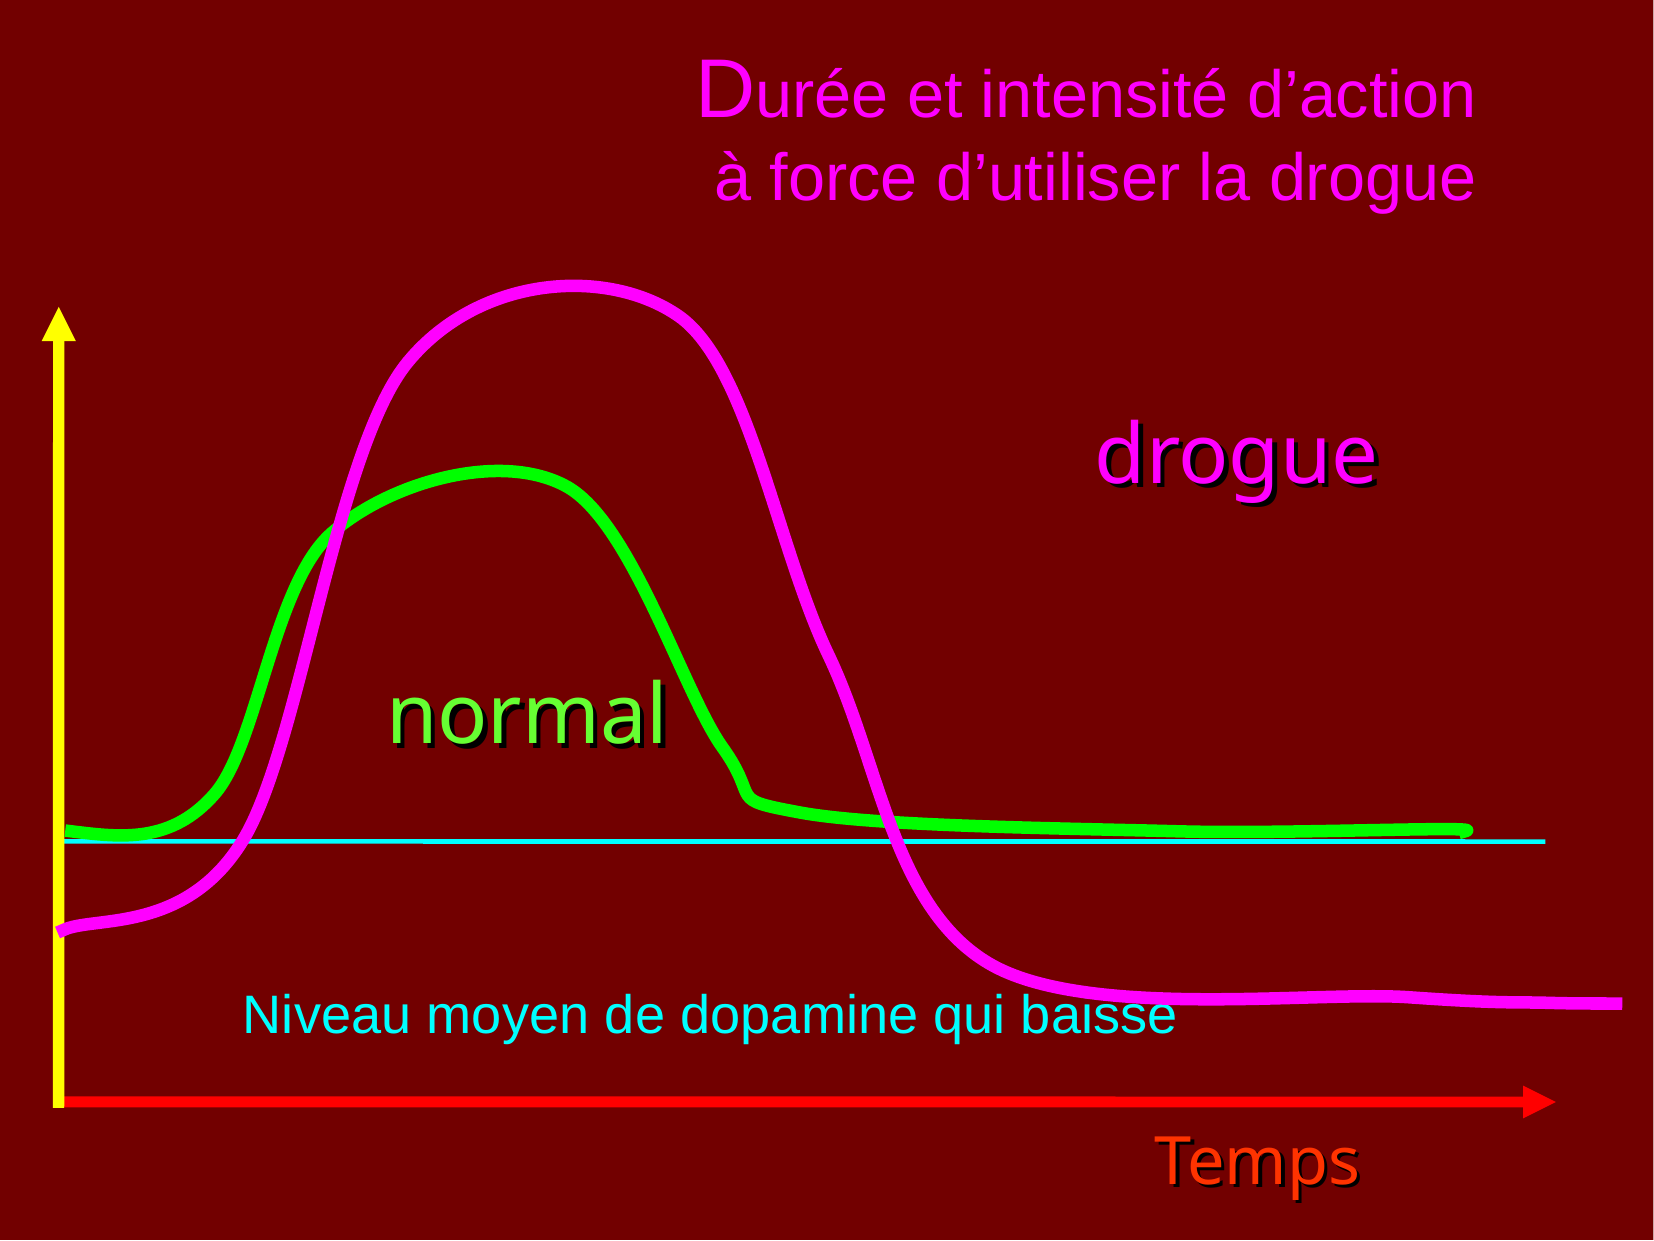

# Durée et intensité d’action à force d’utiliser la drogue
drogue
normal
Niveau moyen de dopamine qui baisse
Temps